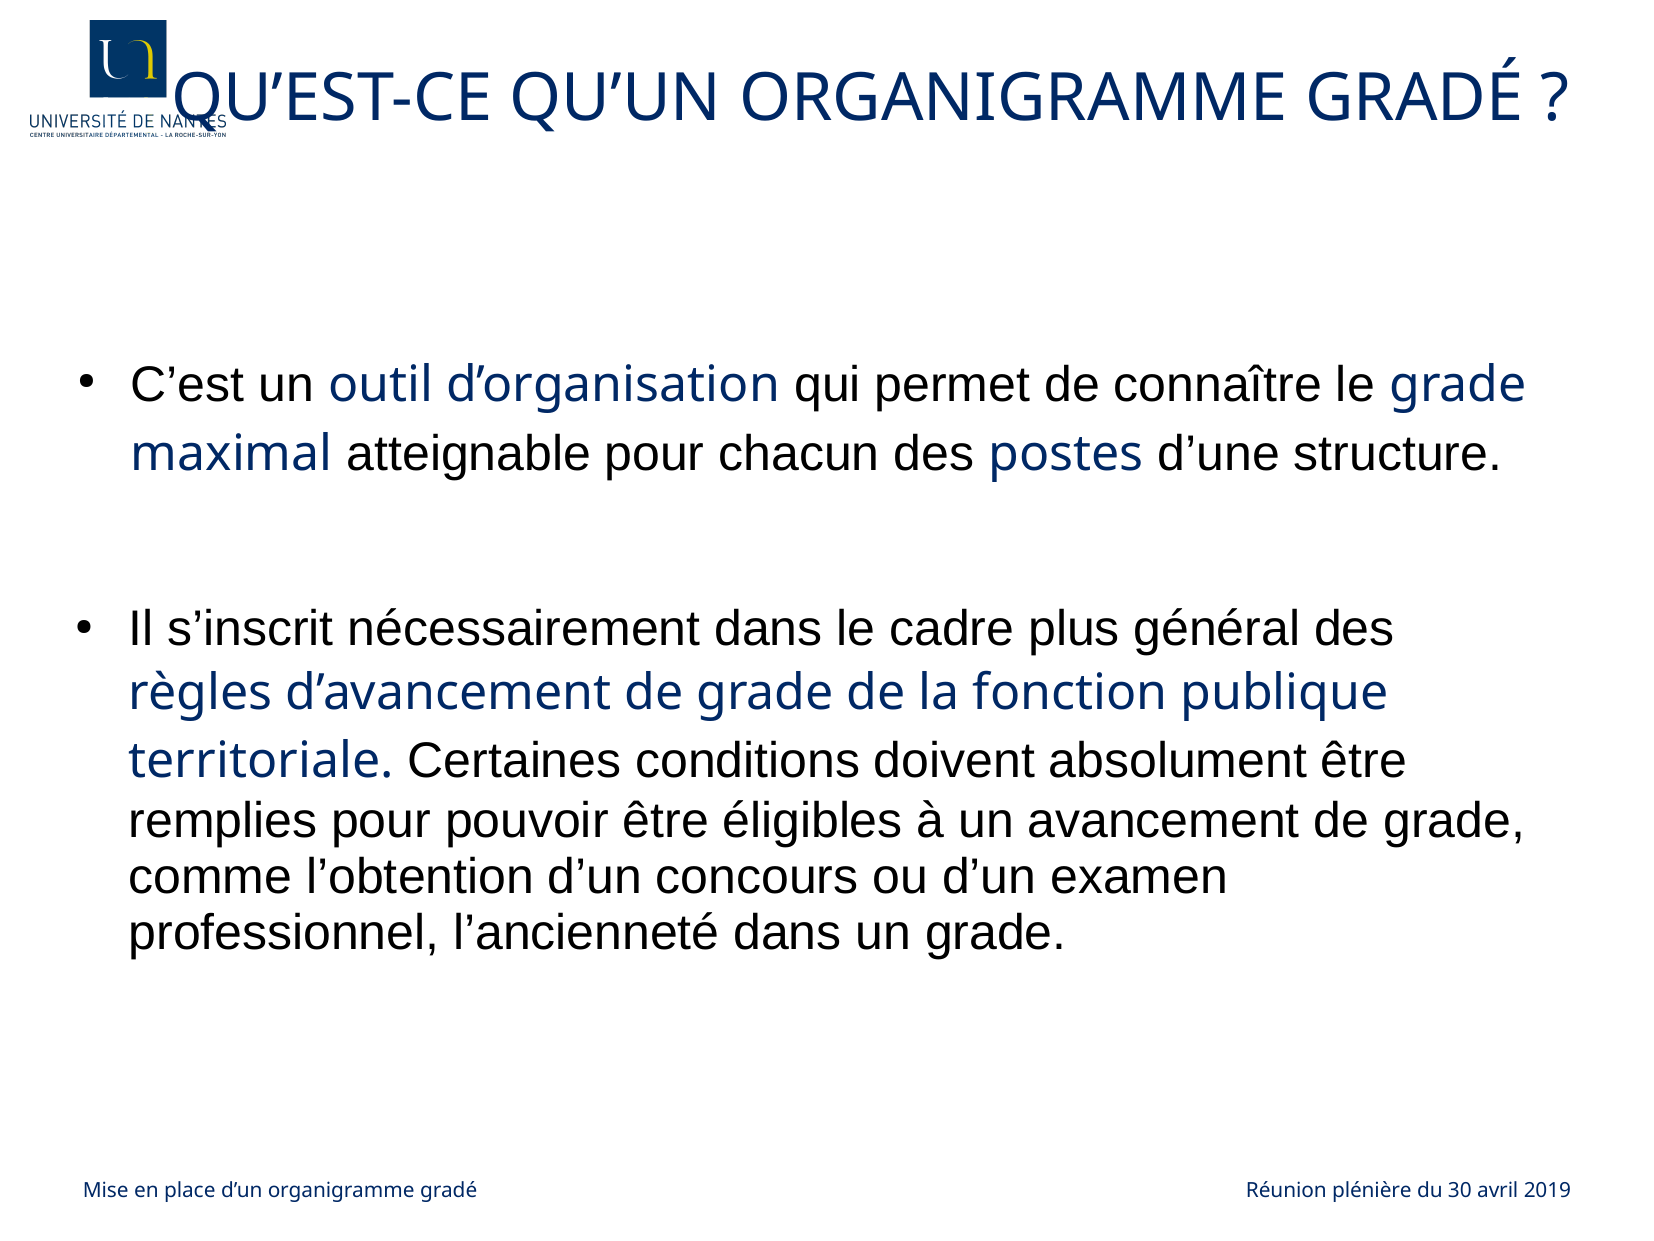

# Qu’est-ce qu’un organigramme gradé ?
C’est un outil d’organisation qui permet de connaître le grade maximal atteignable pour chacun des postes d’une structure.
Il s’inscrit nécessairement dans le cadre plus général des règles d’avancement de grade de la fonction publique territoriale. Certaines conditions doivent absolument être remplies pour pouvoir être éligibles à un avancement de grade, comme l’obtention d’un concours ou d’un examen professionnel, l’ancienneté dans un grade.